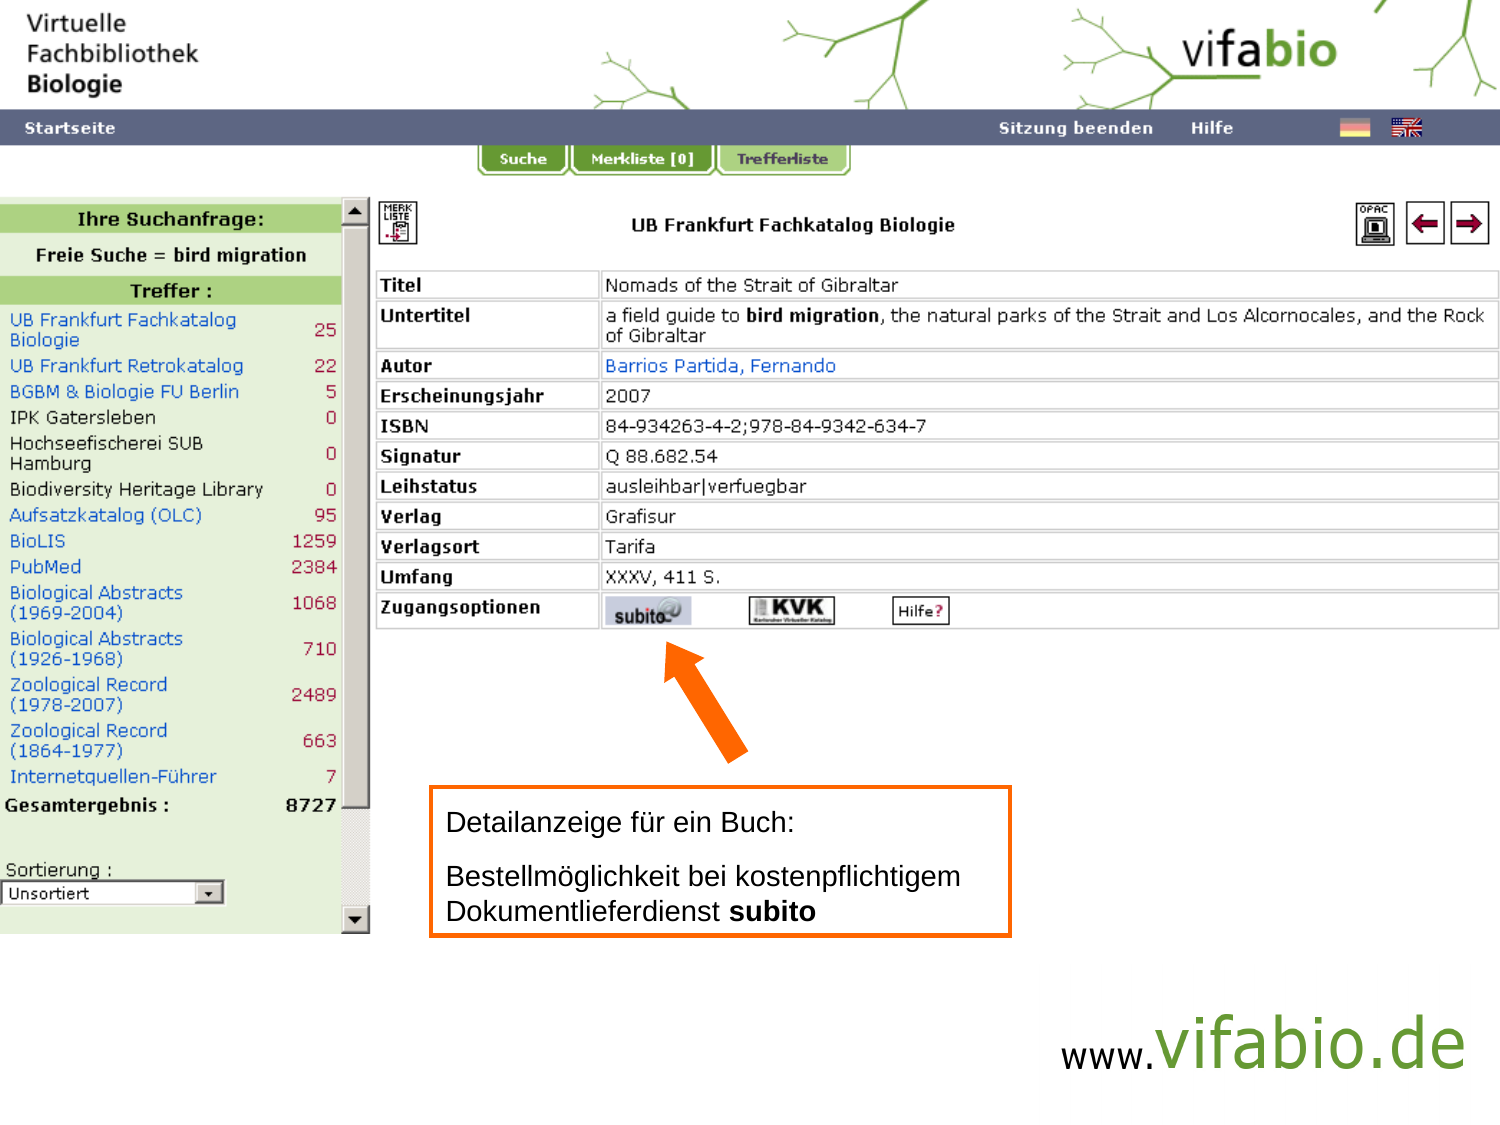

# Einzeltreffer -> eMedium (Bildschirmfoto)
...
Detailanzeige für ein Buch:
Bestellmöglichkeit bei kostenpflichtigem Dokumentlieferdienst subito